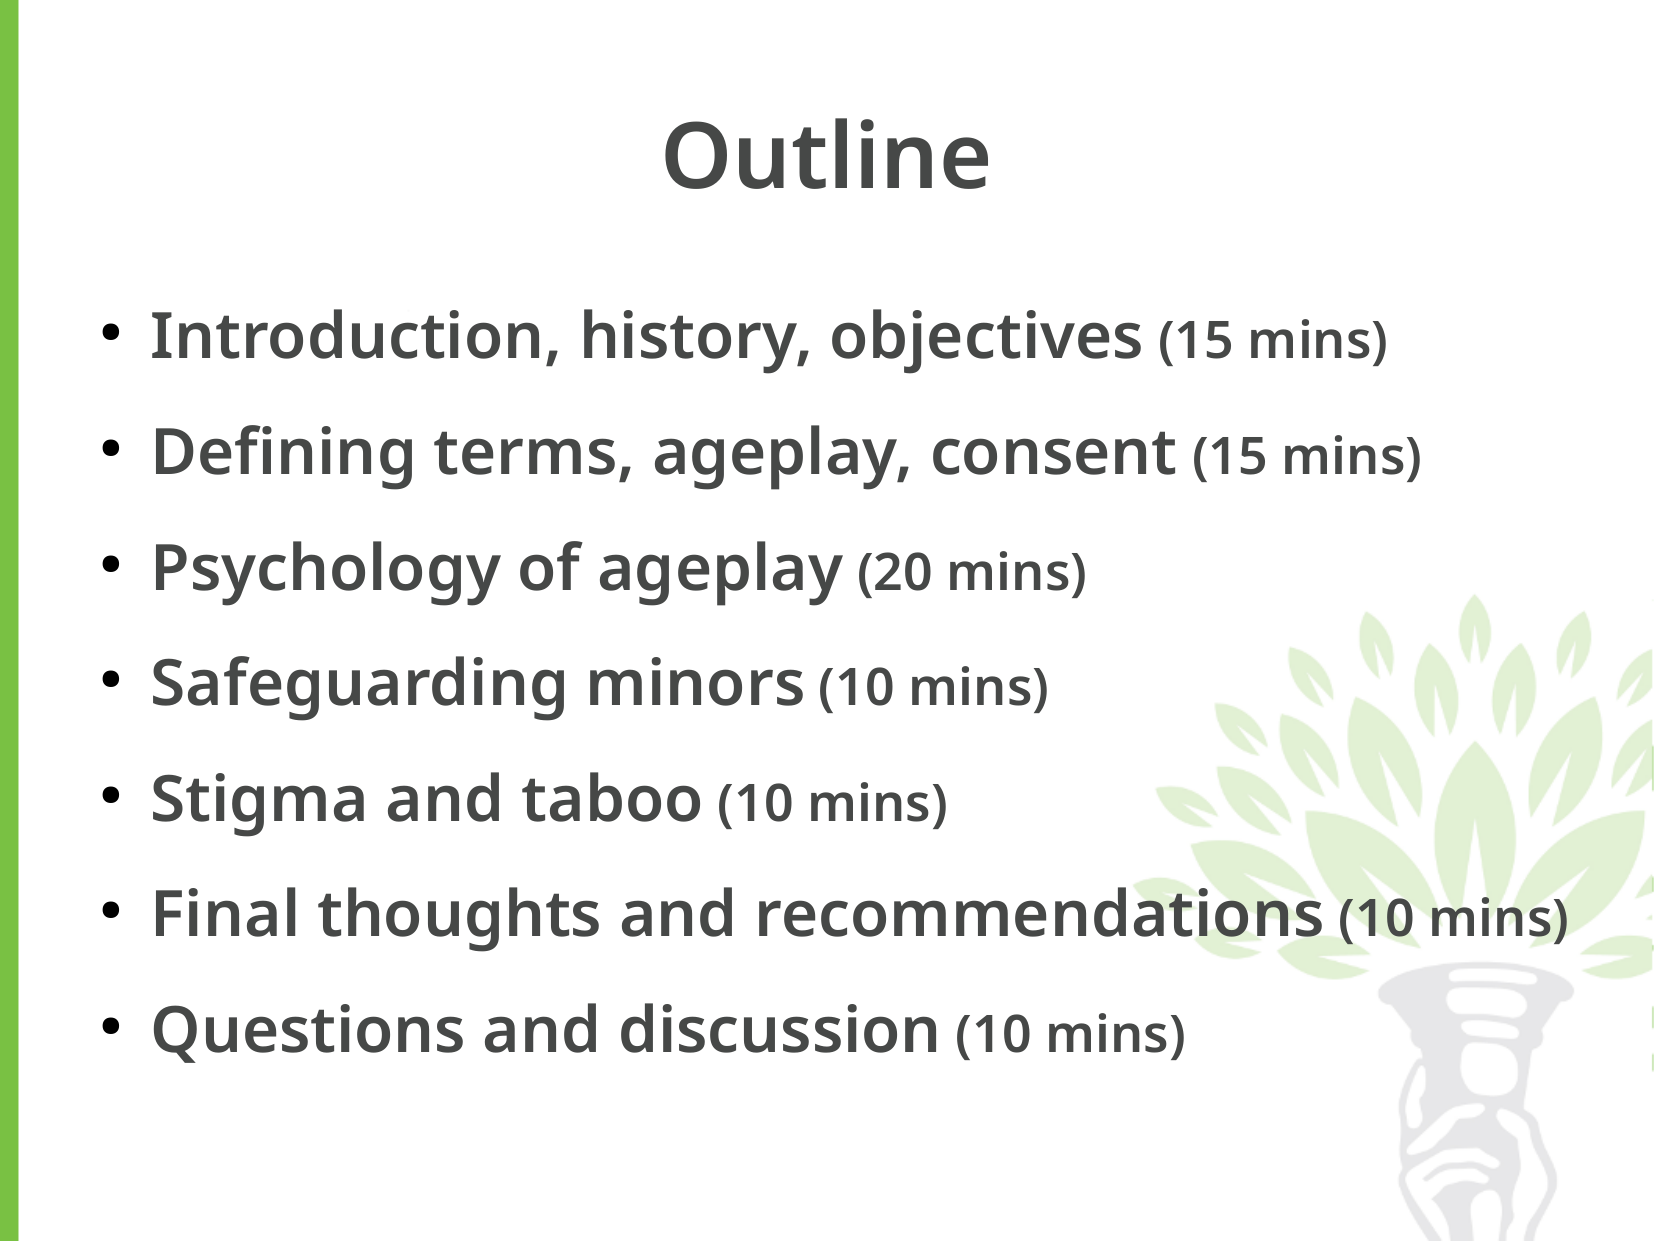

# Outline
Introduction, history, objectives (15 mins)
Defining terms, ageplay, consent (15 mins)
Psychology of ageplay (20 mins)
Safeguarding minors (10 mins)
Stigma and taboo (10 mins)
Final thoughts and recommendations (10 mins)
Questions and discussion (10 mins)